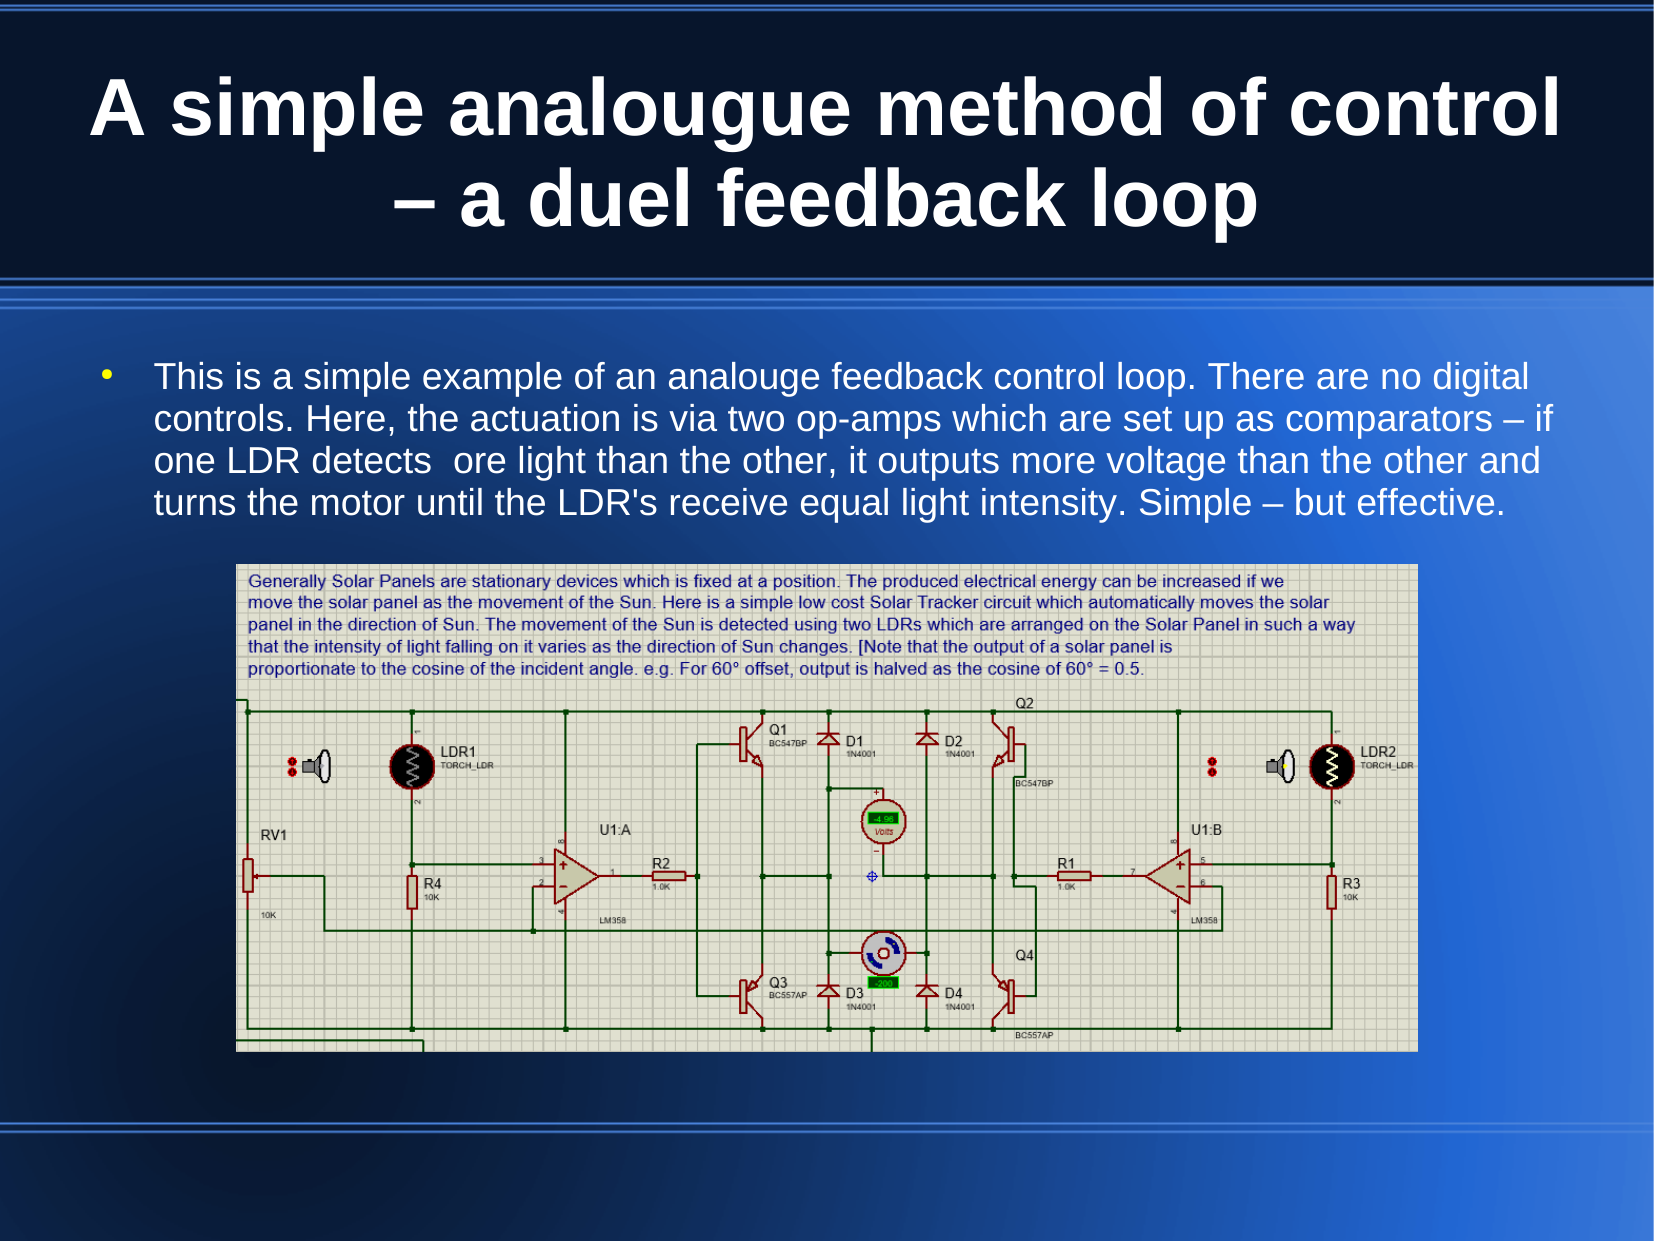

# A simple analougue method of control – a duel feedback loop
This is a simple example of an analouge feedback control loop. There are no digital controls. Here, the actuation is via two op-amps which are set up as comparators – if one LDR detects ore light than the other, it outputs more voltage than the other and turns the motor until the LDR's receive equal light intensity. Simple – but effective.